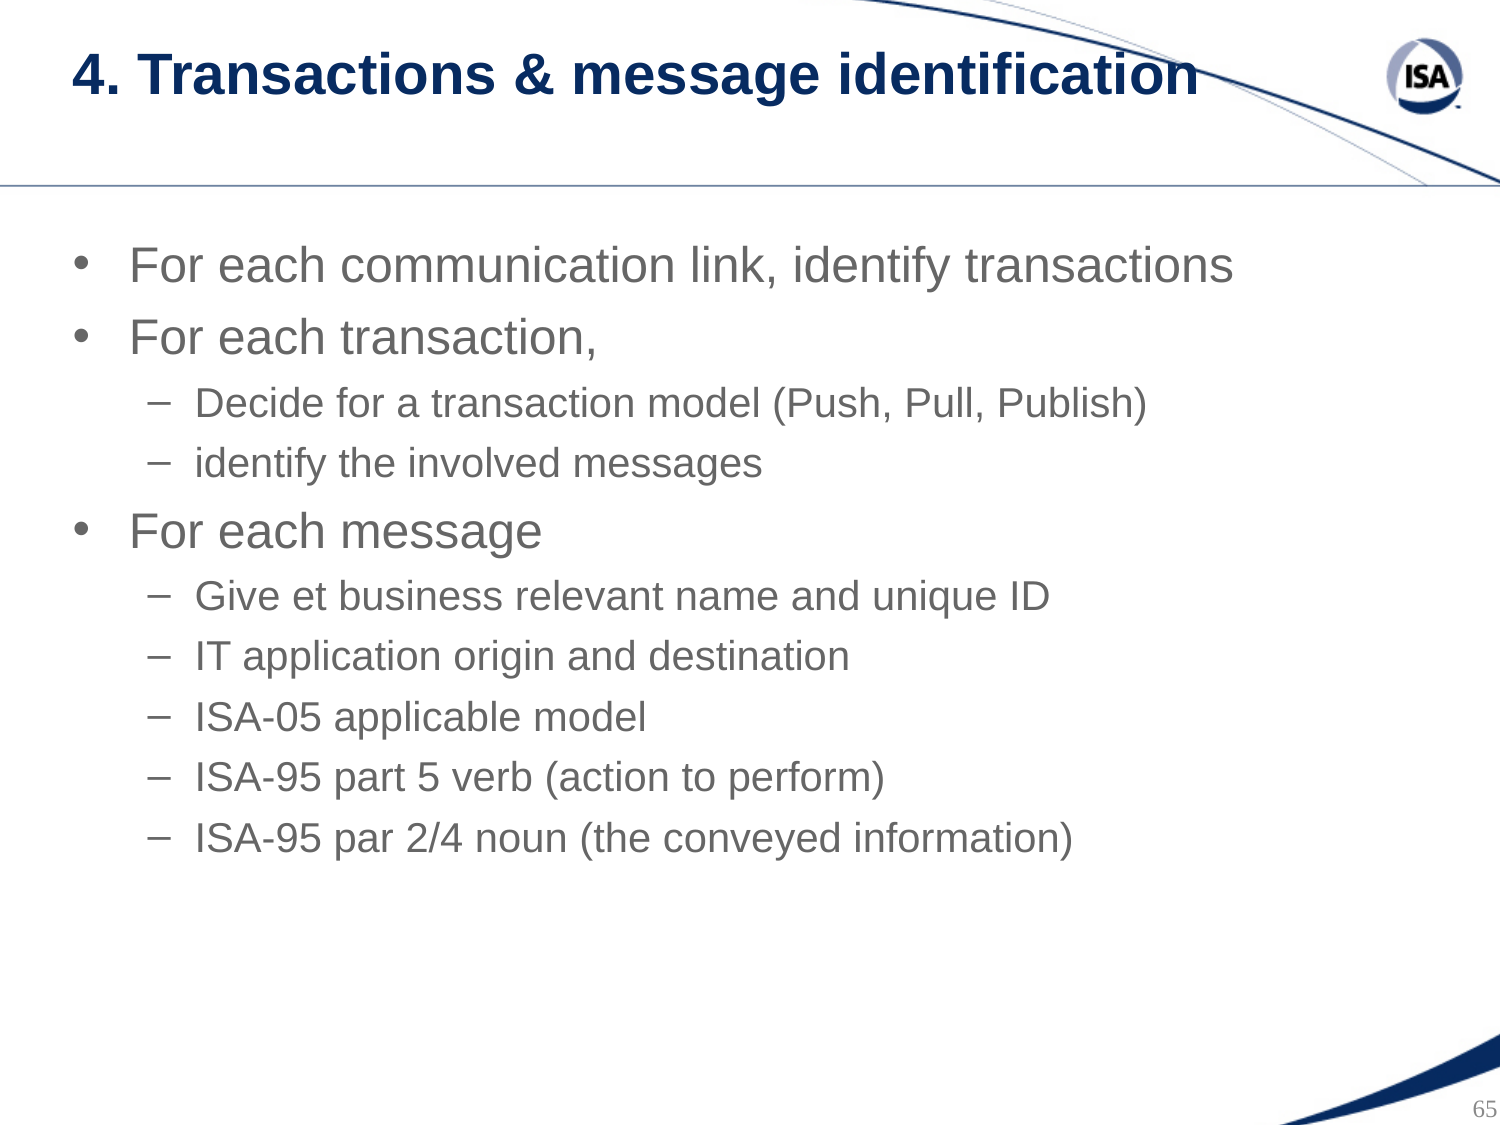

4. Transactions & message identification
# For each communication link, identify transactions
For each transaction,
Decide for a transaction model (Push, Pull, Publish)
identify the involved messages
For each message
Give et business relevant name and unique ID
IT application origin and destination
ISA-05 applicable model
ISA-95 part 5 verb (action to perform)
ISA-95 par 2/4 noun (the conveyed information)